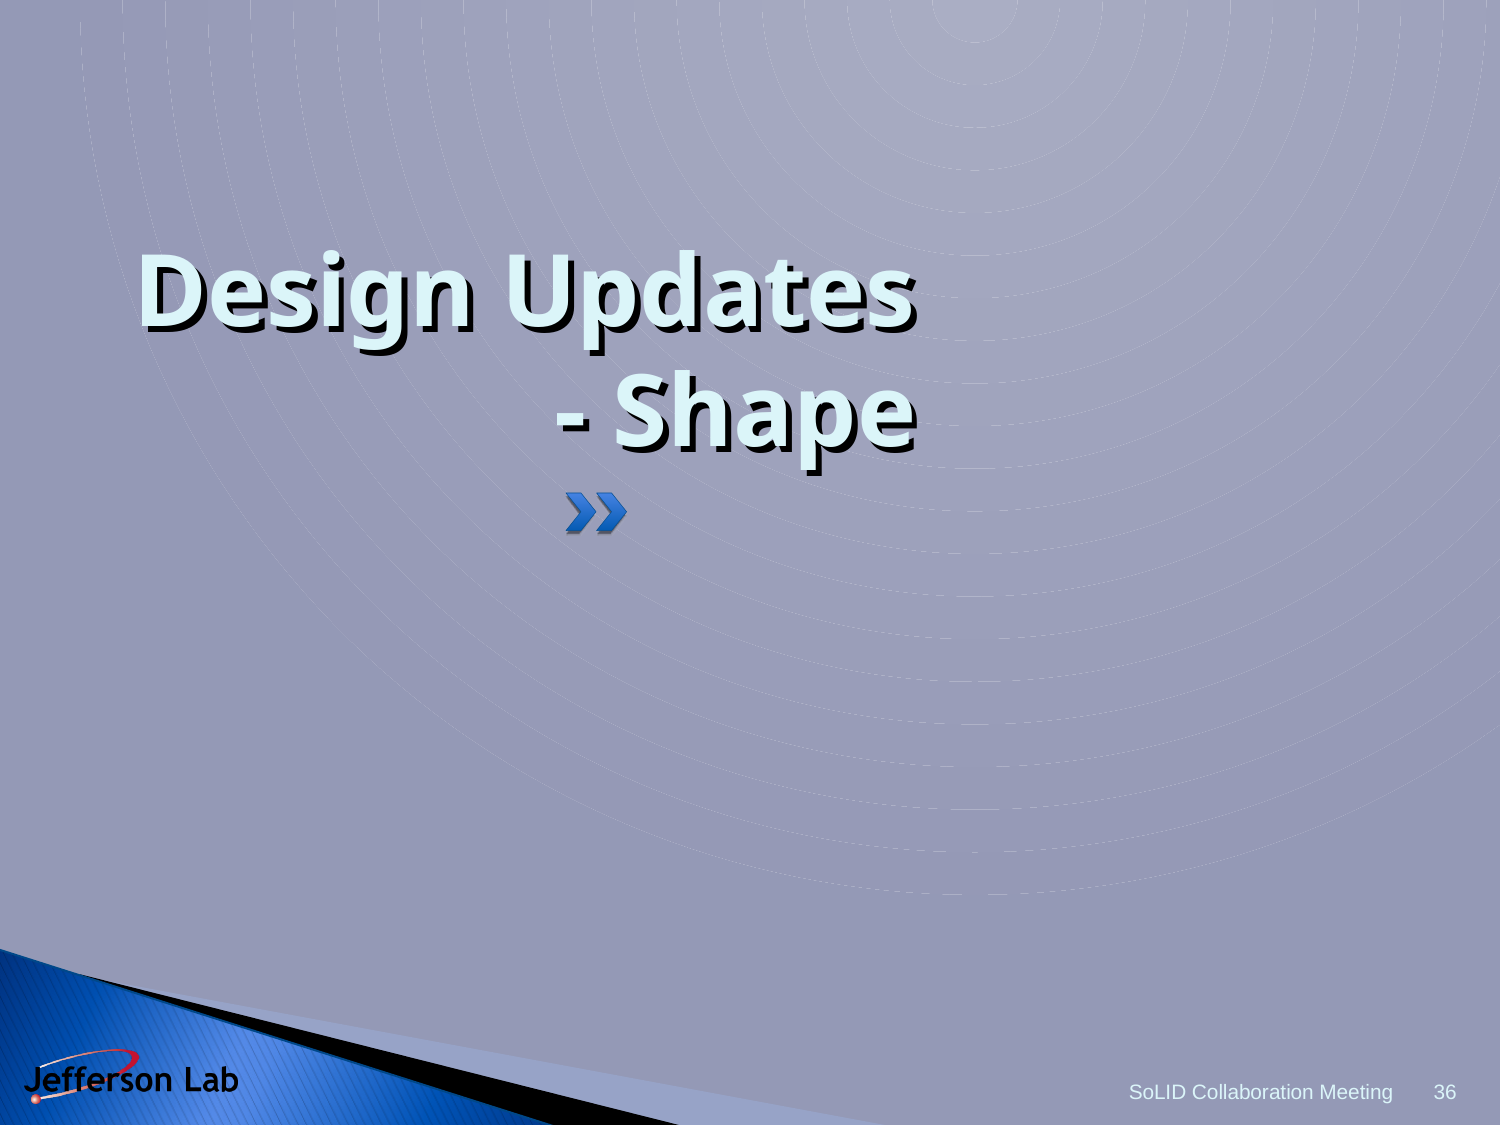

# Design Updates - Shape
SoLID Collaboration Meeting
36